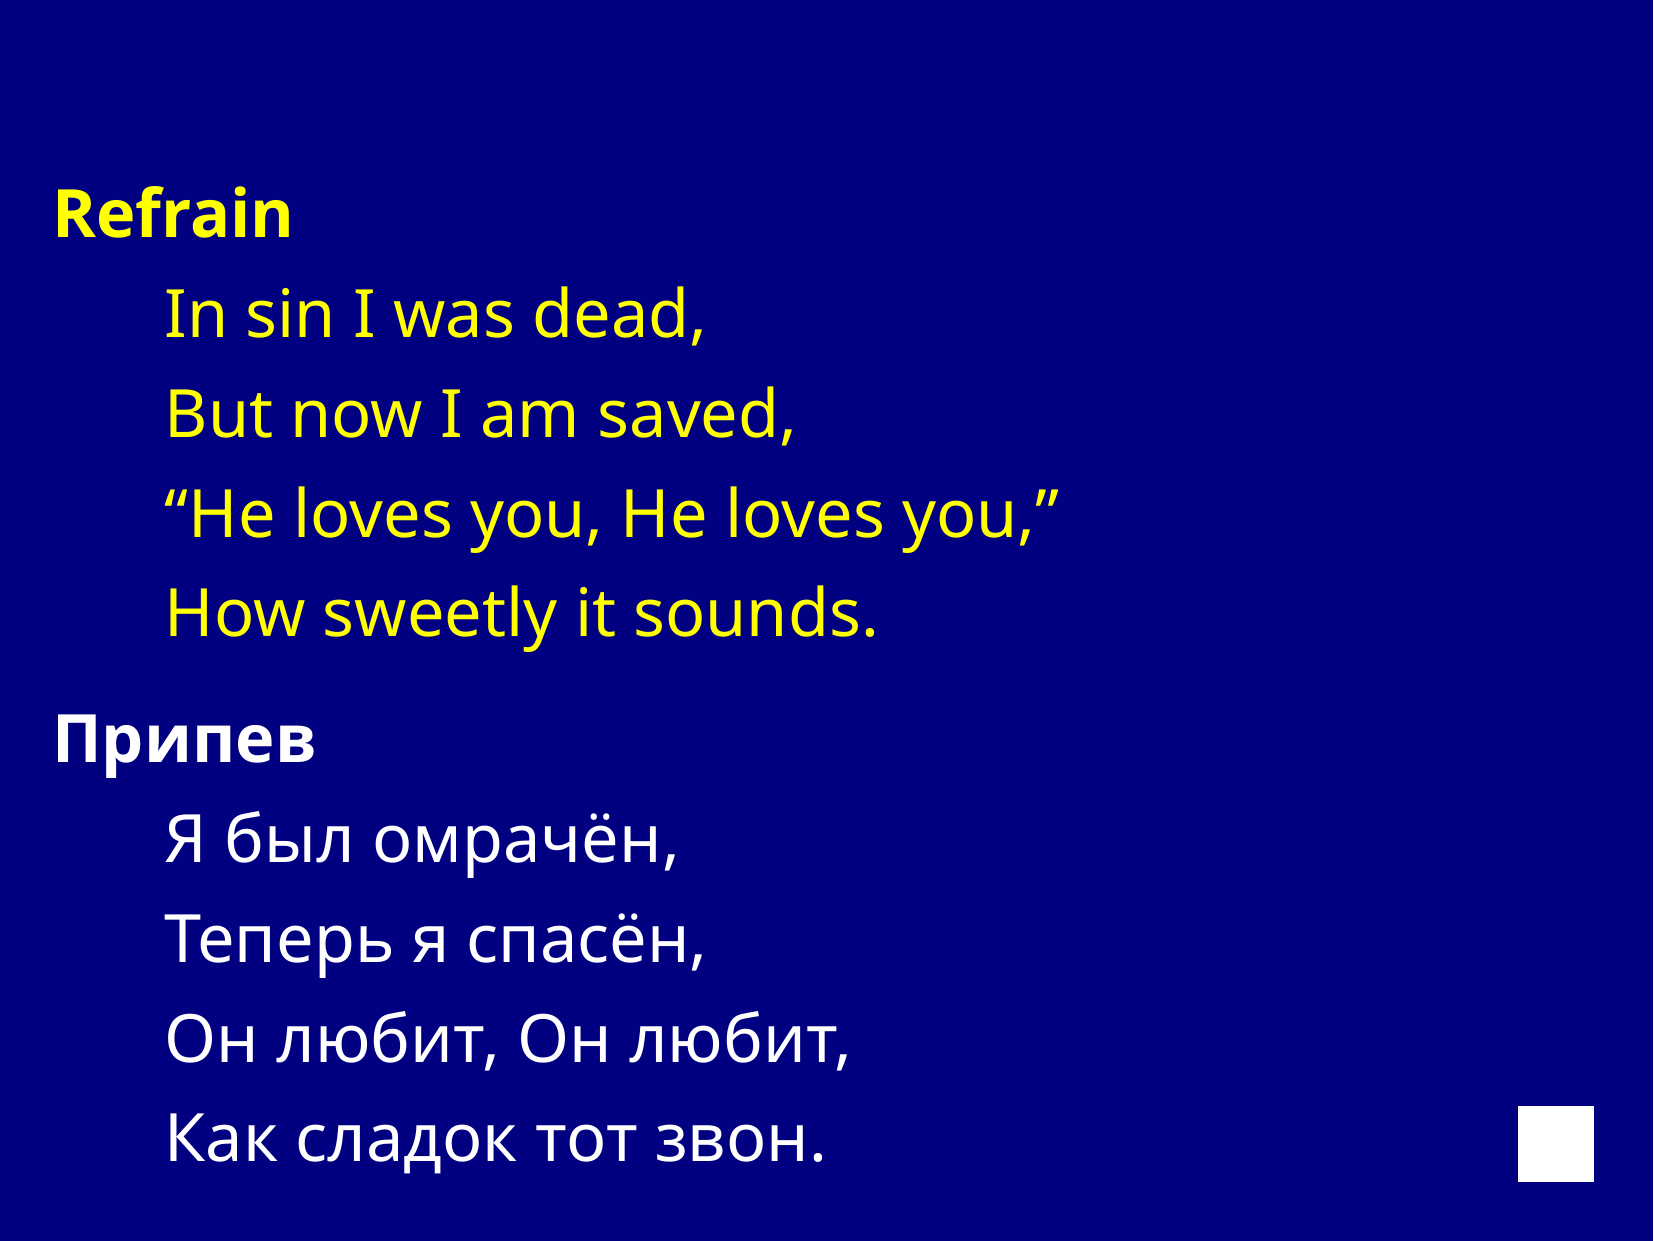

Refrain
	In sin I was dead,
	But now I am saved,
	“He loves you, He loves you,”
	How sweetly it sounds.
Припев
	Я был омрачён,
	Теперь я спасён,
	Он любит, Он любит,
	Как сладок тот звон.